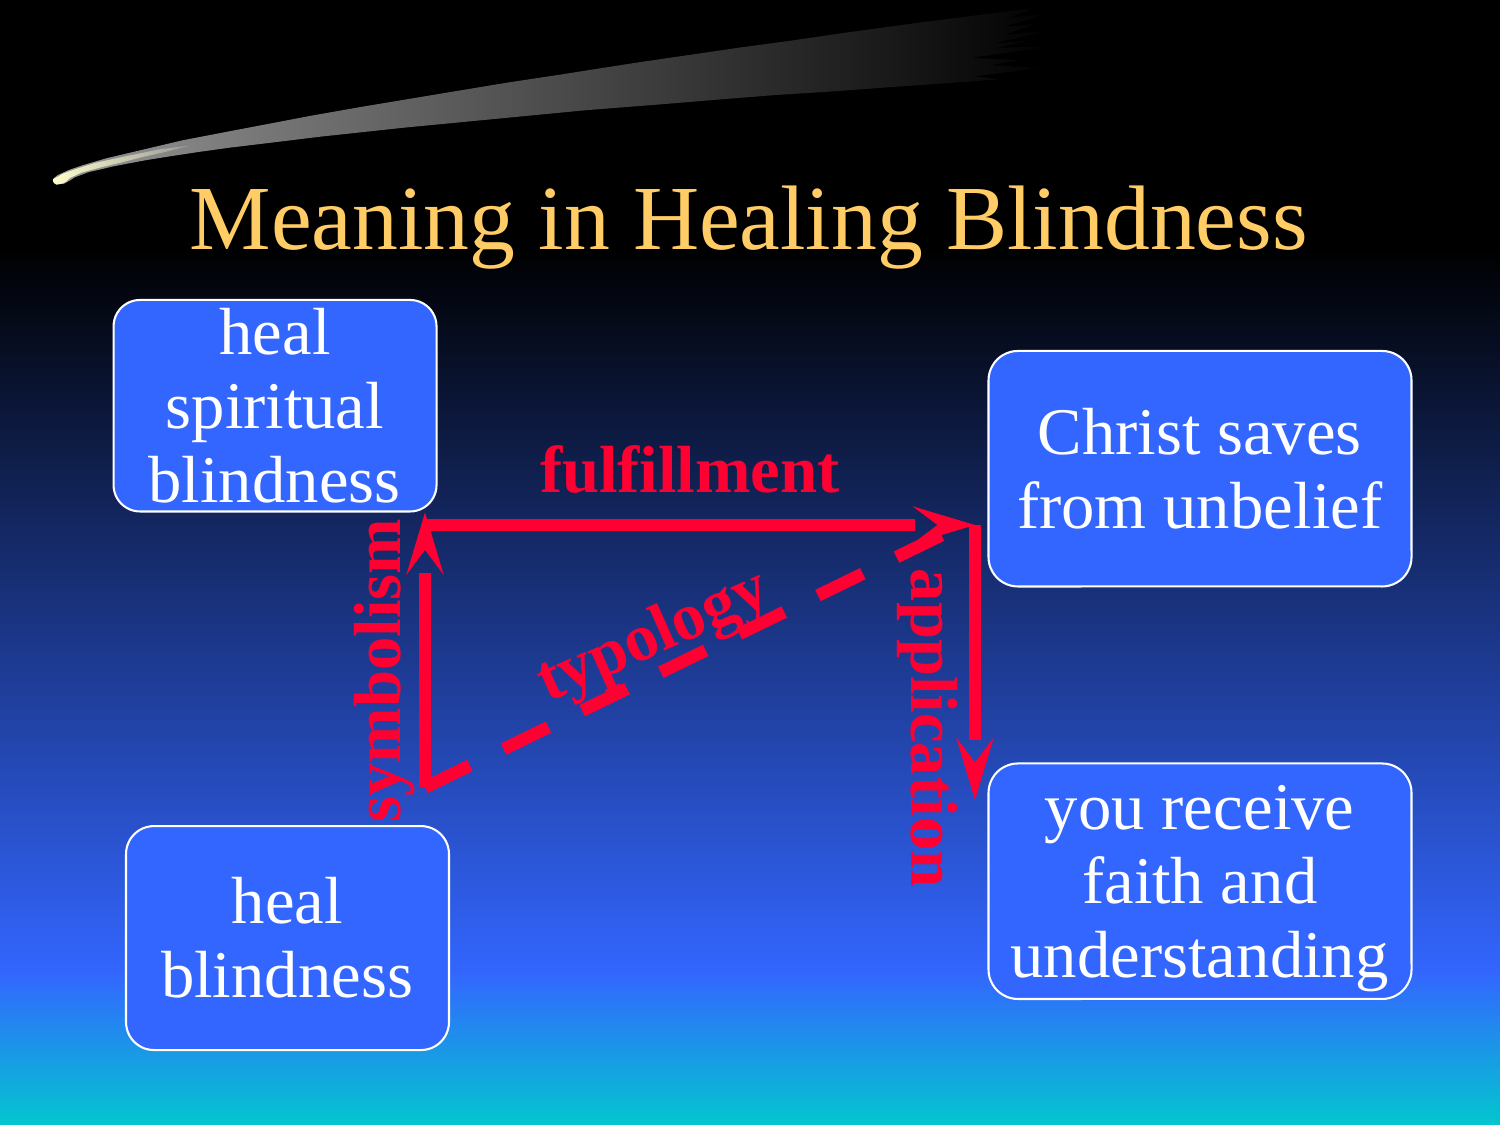

# Meaning in Healing Blindness
heal
spiritual
blindness
symbolism
Christ saves
from unbelief
fulfillment
typology
application
you receive
faith and
understanding
heal
blindness